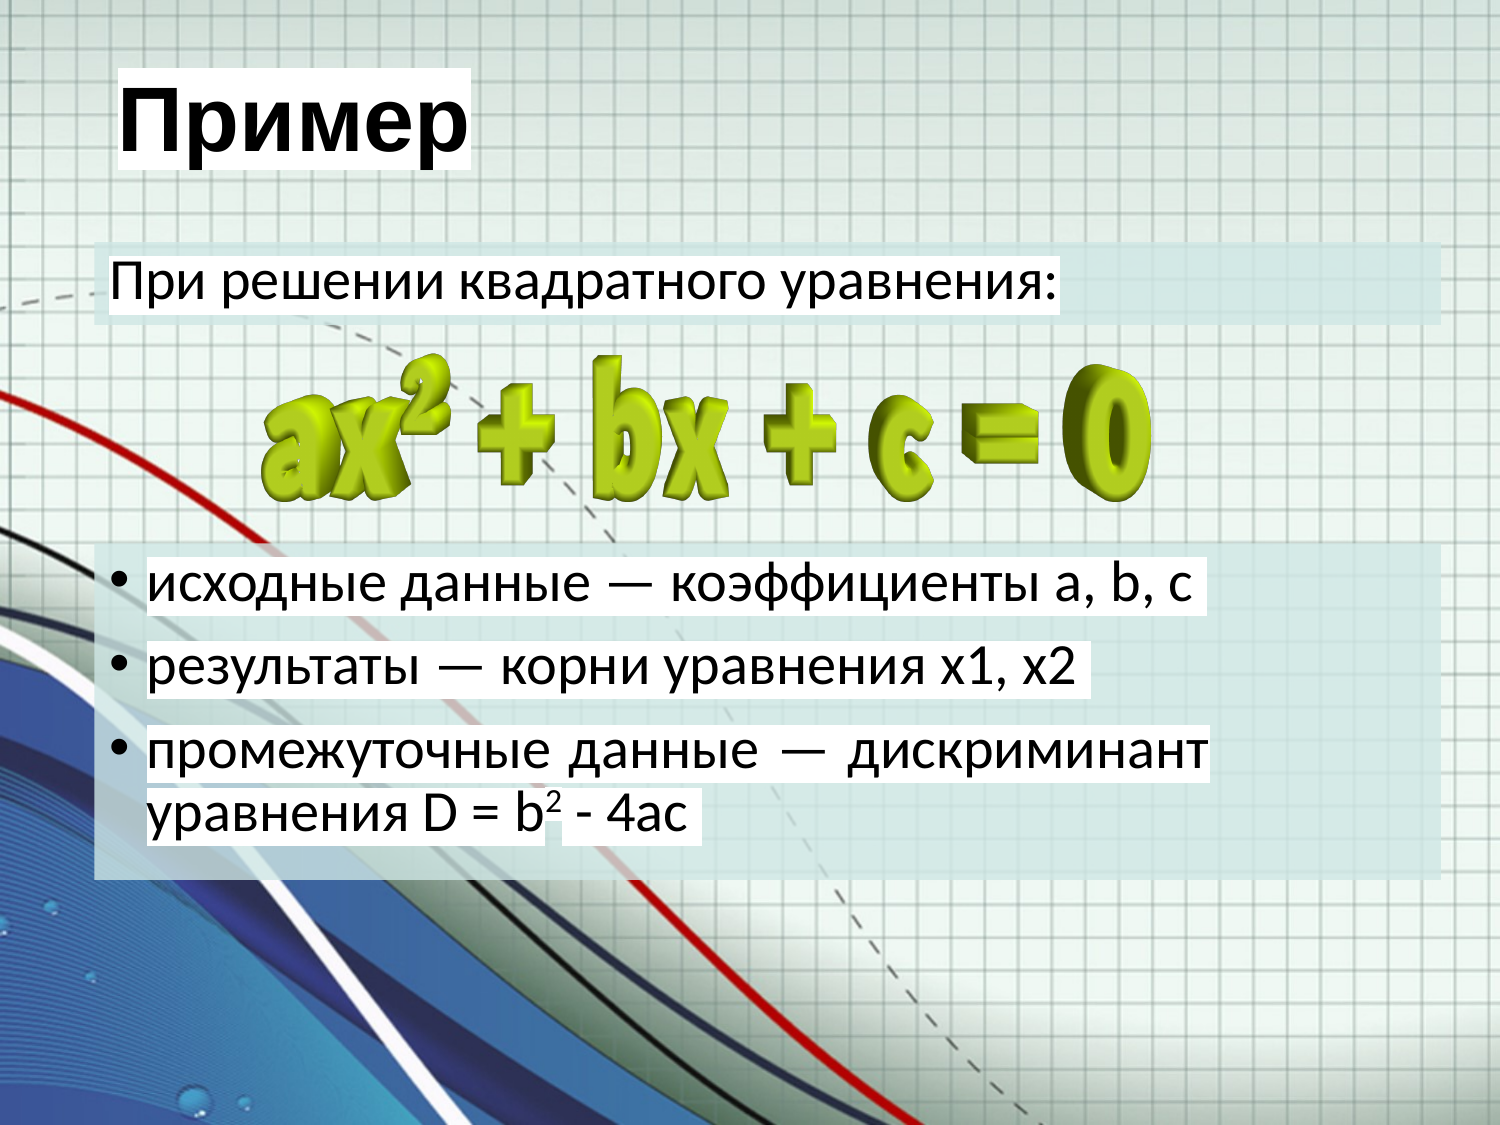

# Пример
При решении квадратного уравнения:
исходные данные — коэффициенты а, b, с
результаты — корни уравнения х1, х2
промежуточные данные — дискриминант уравнения D = b2 - 4aс